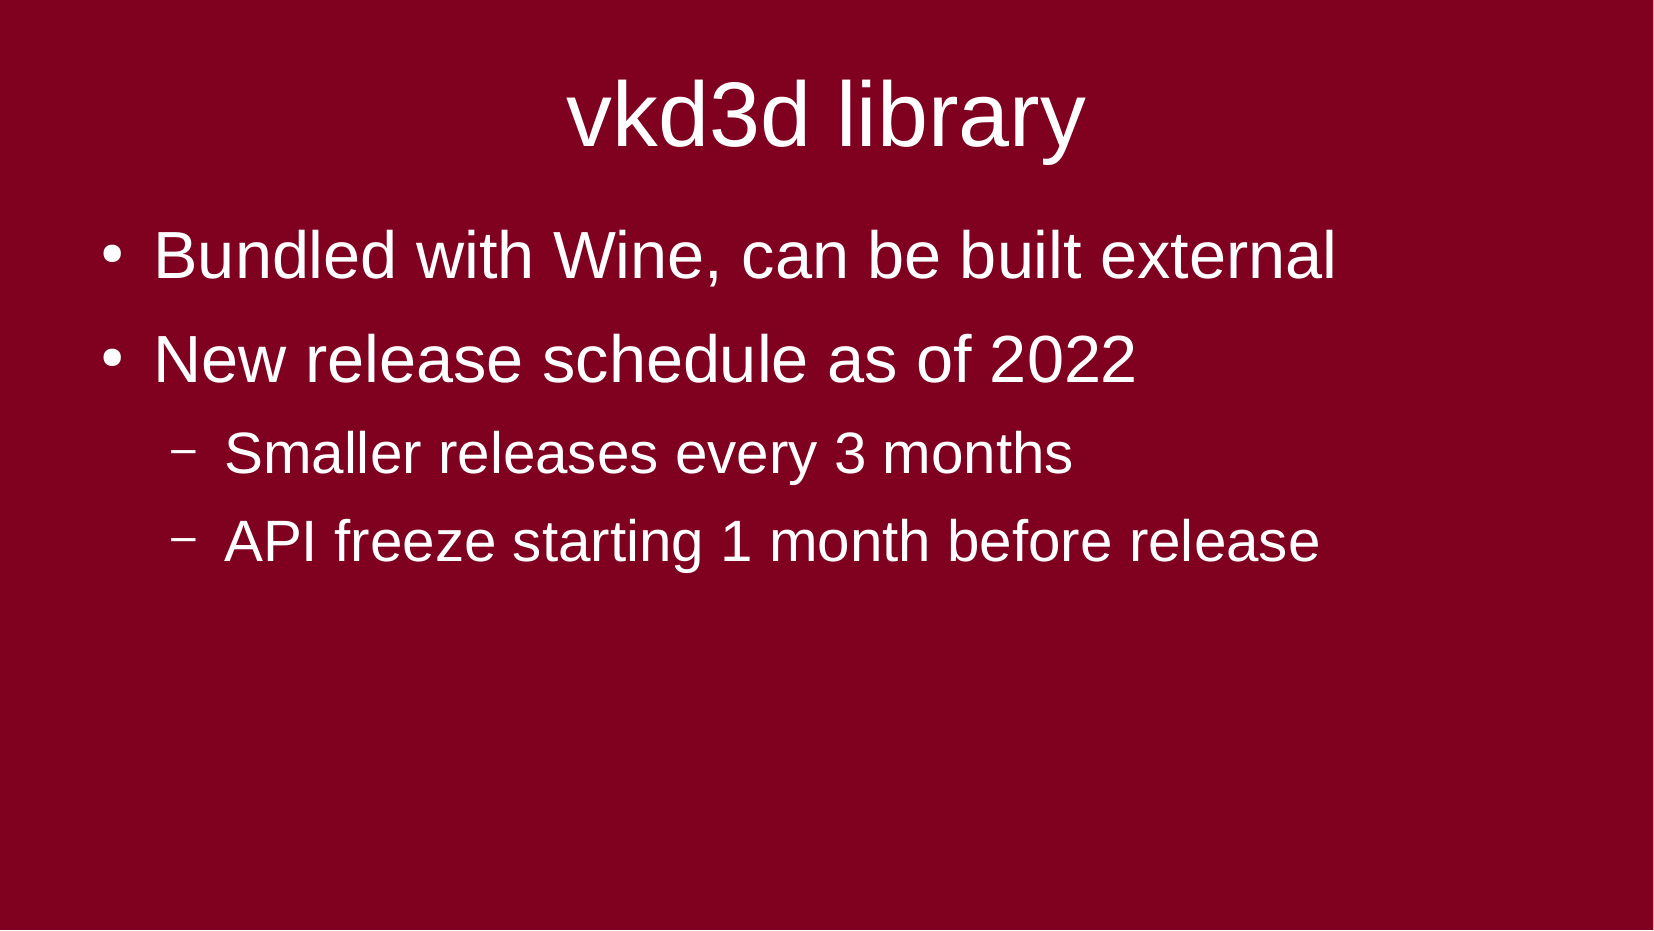

# vkd3d library
Bundled with Wine, can be built external
New release schedule as of 2022
Smaller releases every 3 months
API freeze starting 1 month before release